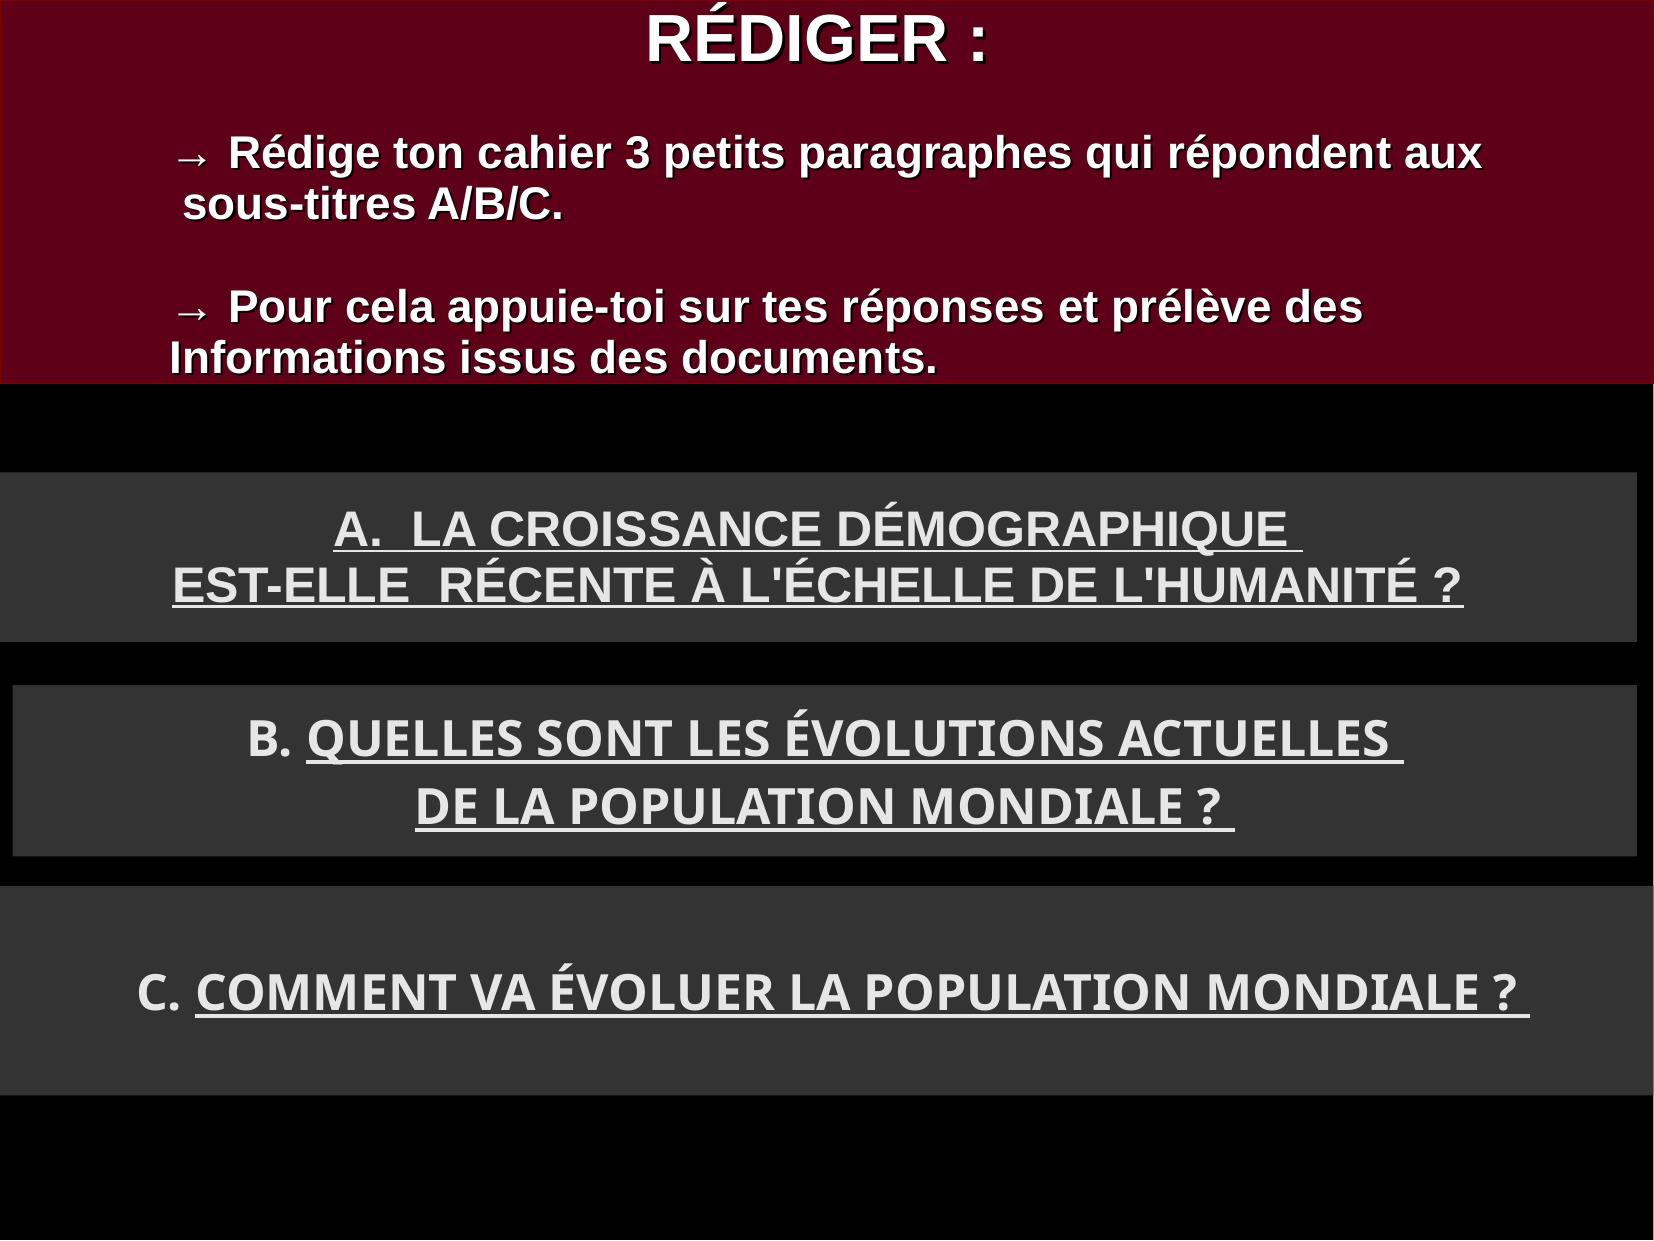

RÉDIGER :
→ Rédige ton cahier 3 petits paragraphes qui répondent aux
 sous-titres A/B/C.
→ Pour cela appuie-toi sur tes réponses et prélève des
Informations issus des documents.
A. LA CROISSANCE DÉMOGRAPHIQUE
EST-ELLE RÉCENTE À L'ÉCHELLE DE L'HUMANITÉ ?
B. QUELLES SONT LES ÉVOLUTIONS ACTUELLES
DE LA POPULATION MONDIALE ?
 C. COMMENT VA ÉVOLUER LA POPULATION MONDIALE ?